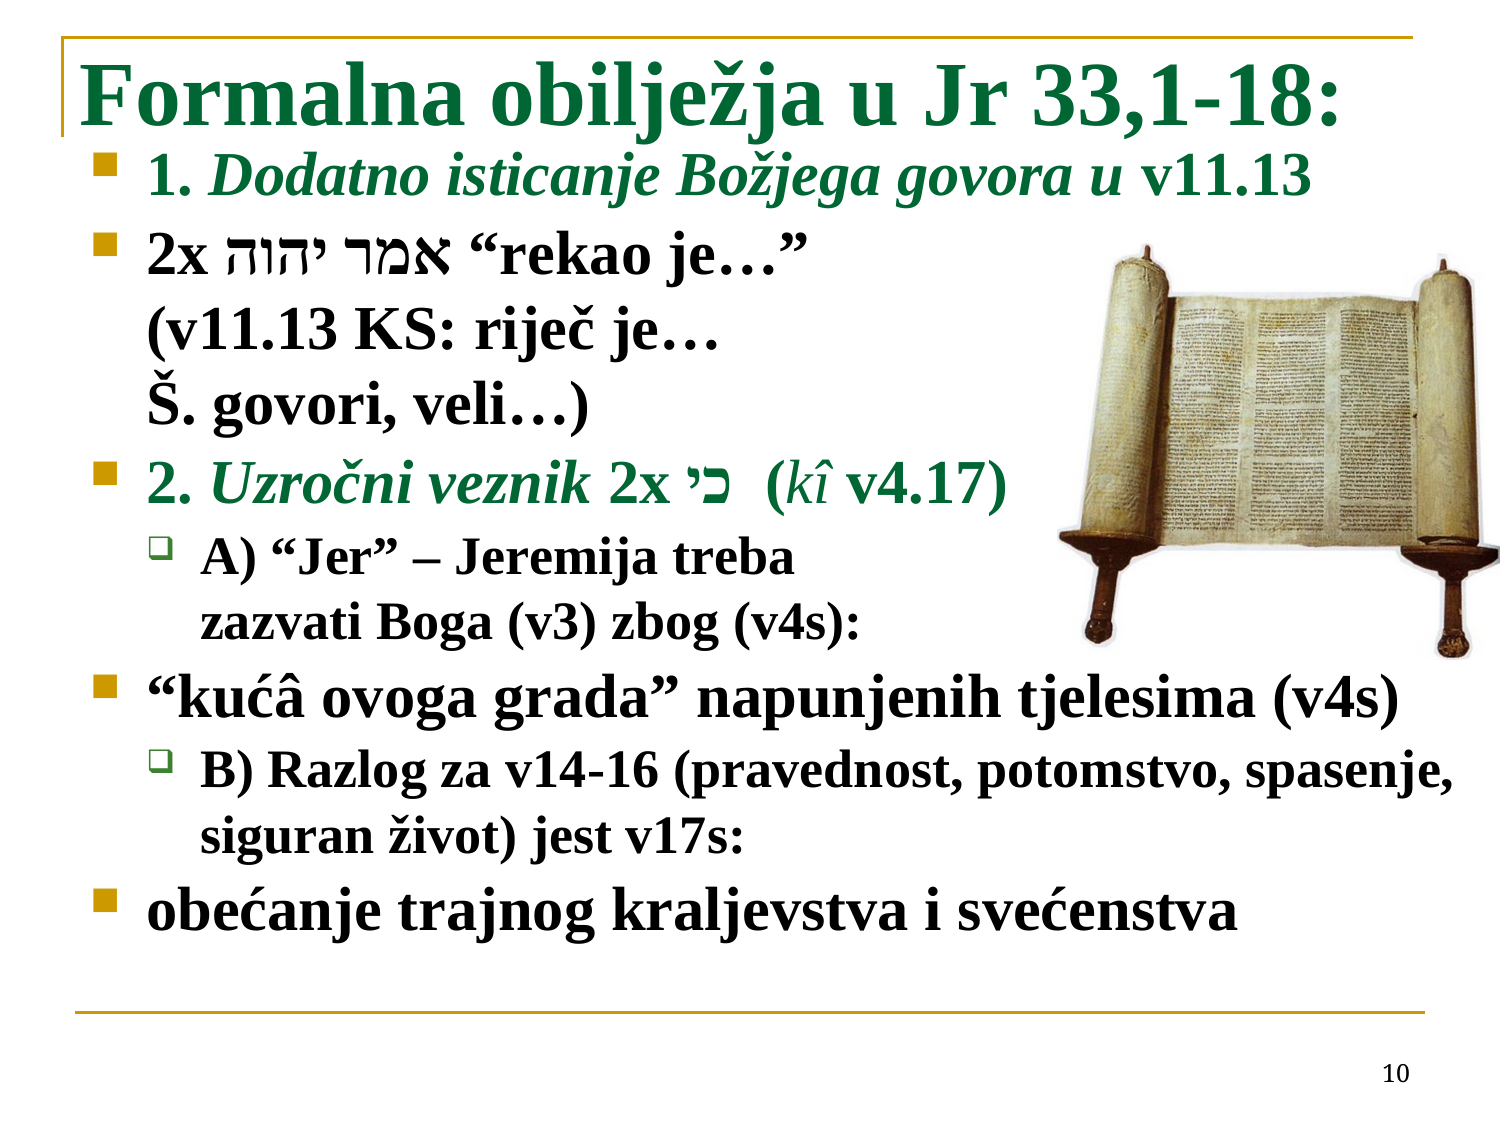

# Formalna obilježja u Jr 33,1-18:
1. Dodatno isticanje Božjega govora u v11.13
2x אמר יהוה “rekao je…”
(v11.13 KS: riječ je…
Š. govori, veli…)
2. Uzročni veznik 2x כי (kî v4.17)
A) “Jer” – Jeremija treba
zazvati Boga (v3) zbog (v4s):
“kućâ ovoga grada” napunjenih tjelesima (v4s)
B) Razlog za v14-16 (pravednost, potomstvo, spasenje, siguran život) jest v17s:
obećanje trajnog kraljevstva i svećenstva